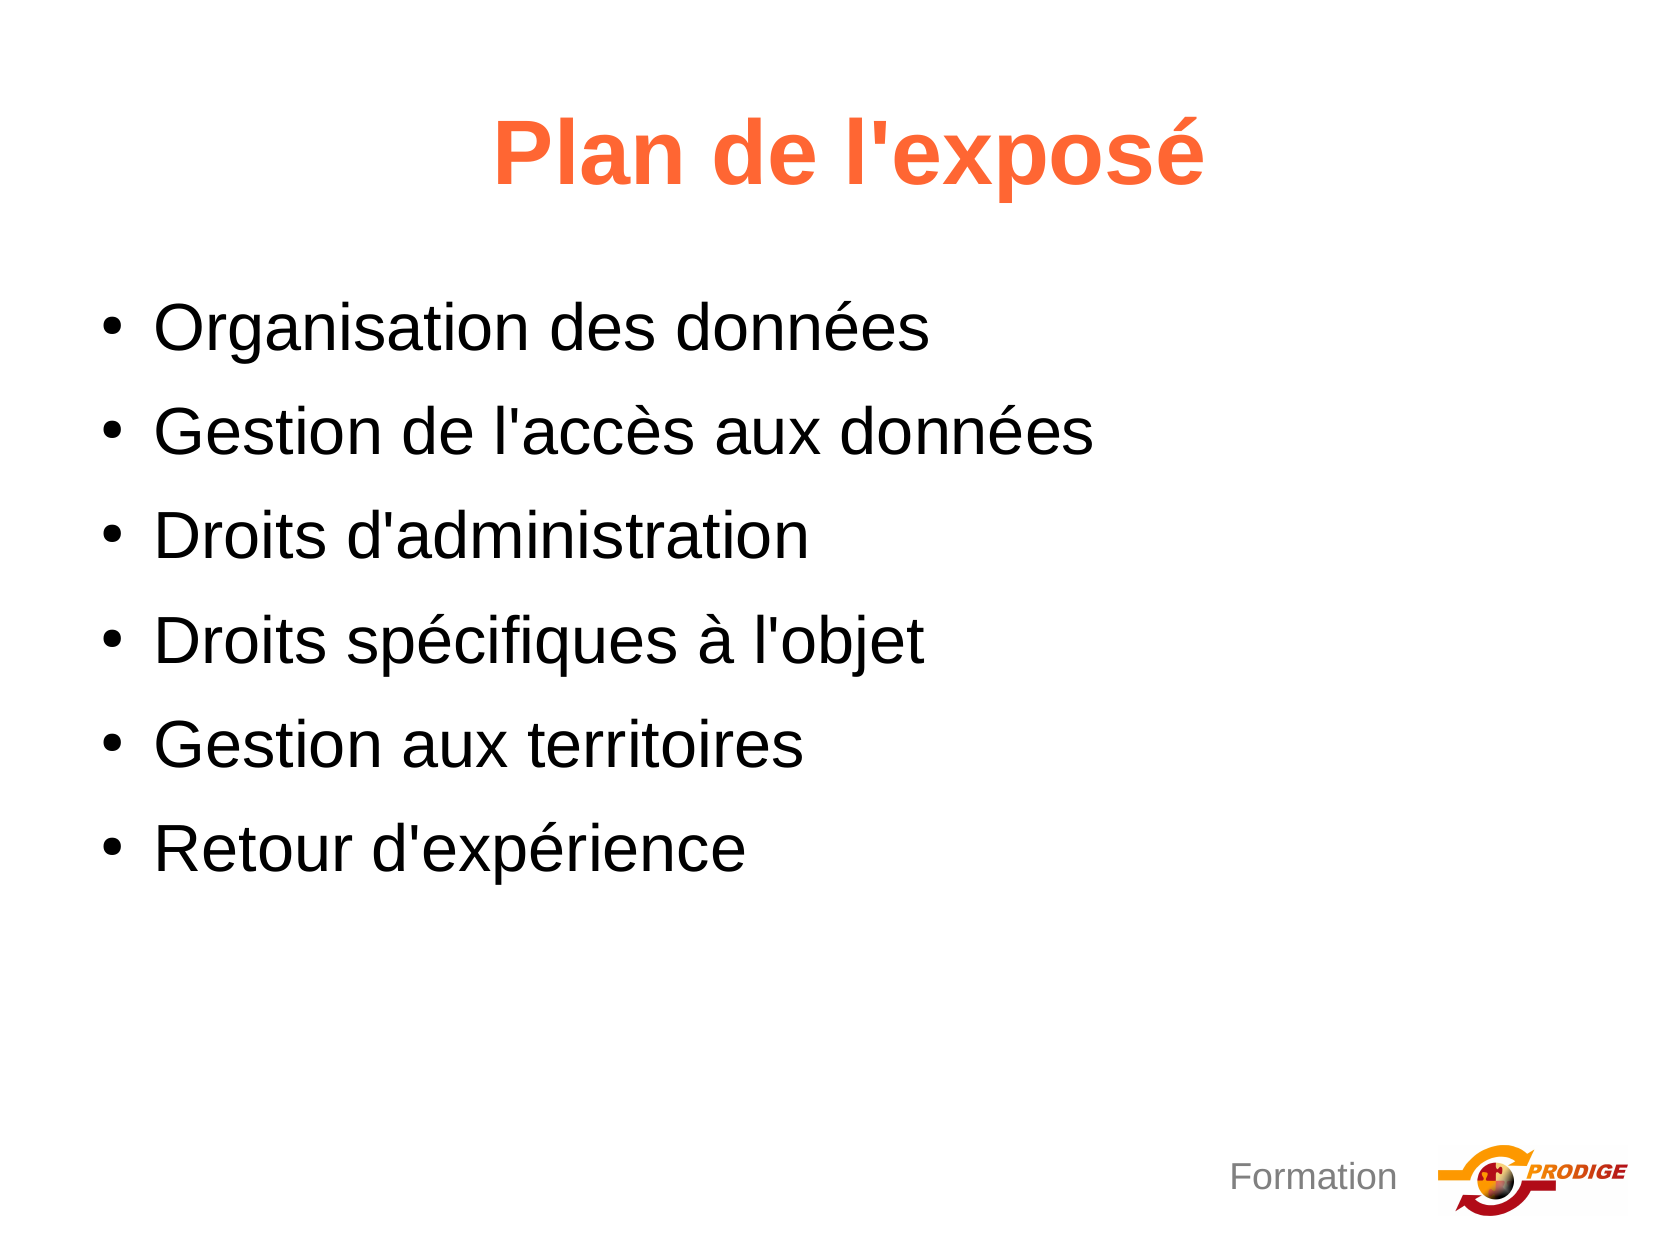

Plan de l'exposé
# Organisation des données
Gestion de l'accès aux données
Droits d'administration
Droits spécifiques à l'objet
Gestion aux territoires
Retour d'expérience